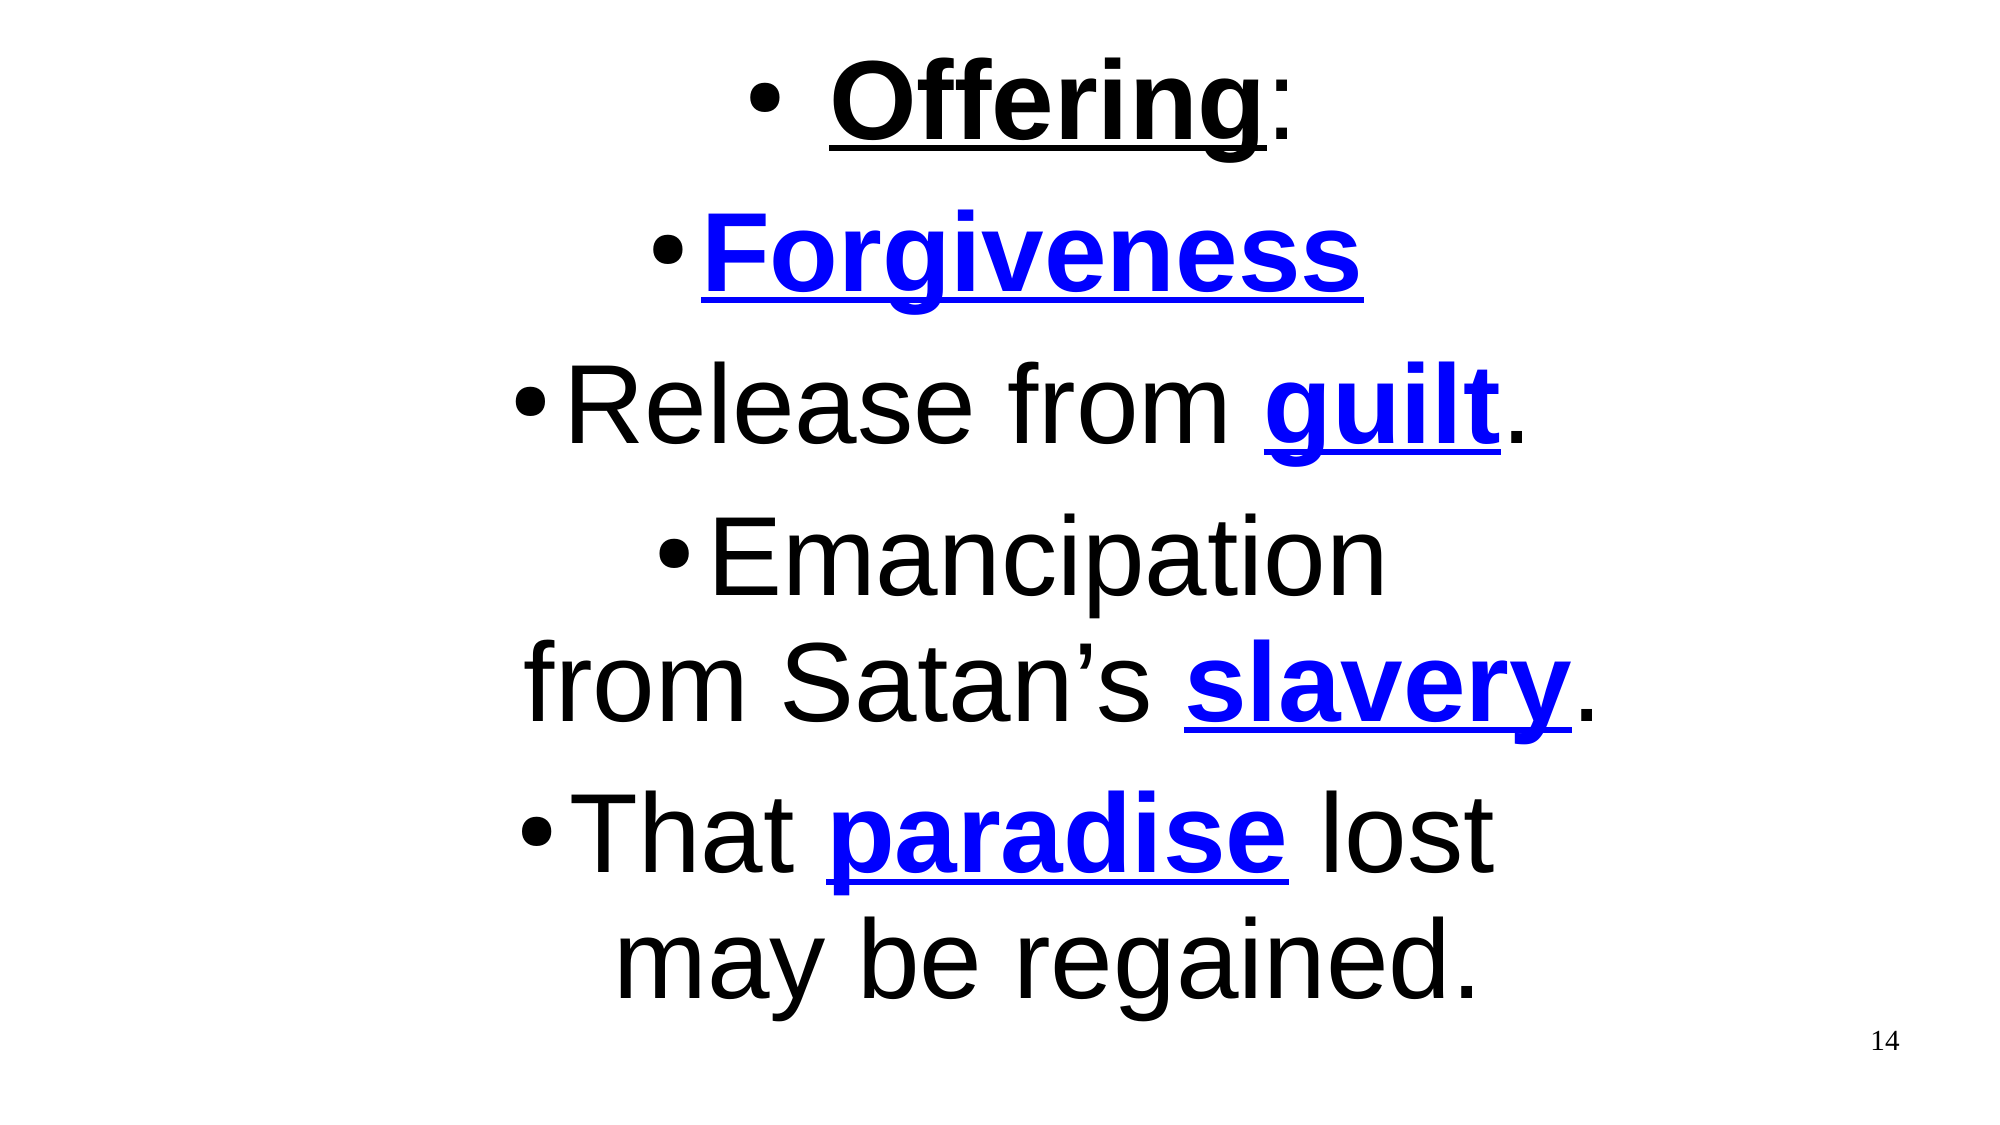

# Offering:
Forgiveness
Release from guilt.
Emancipation
 from Satan’s slavery.
That paradise lost
may be regained.
14